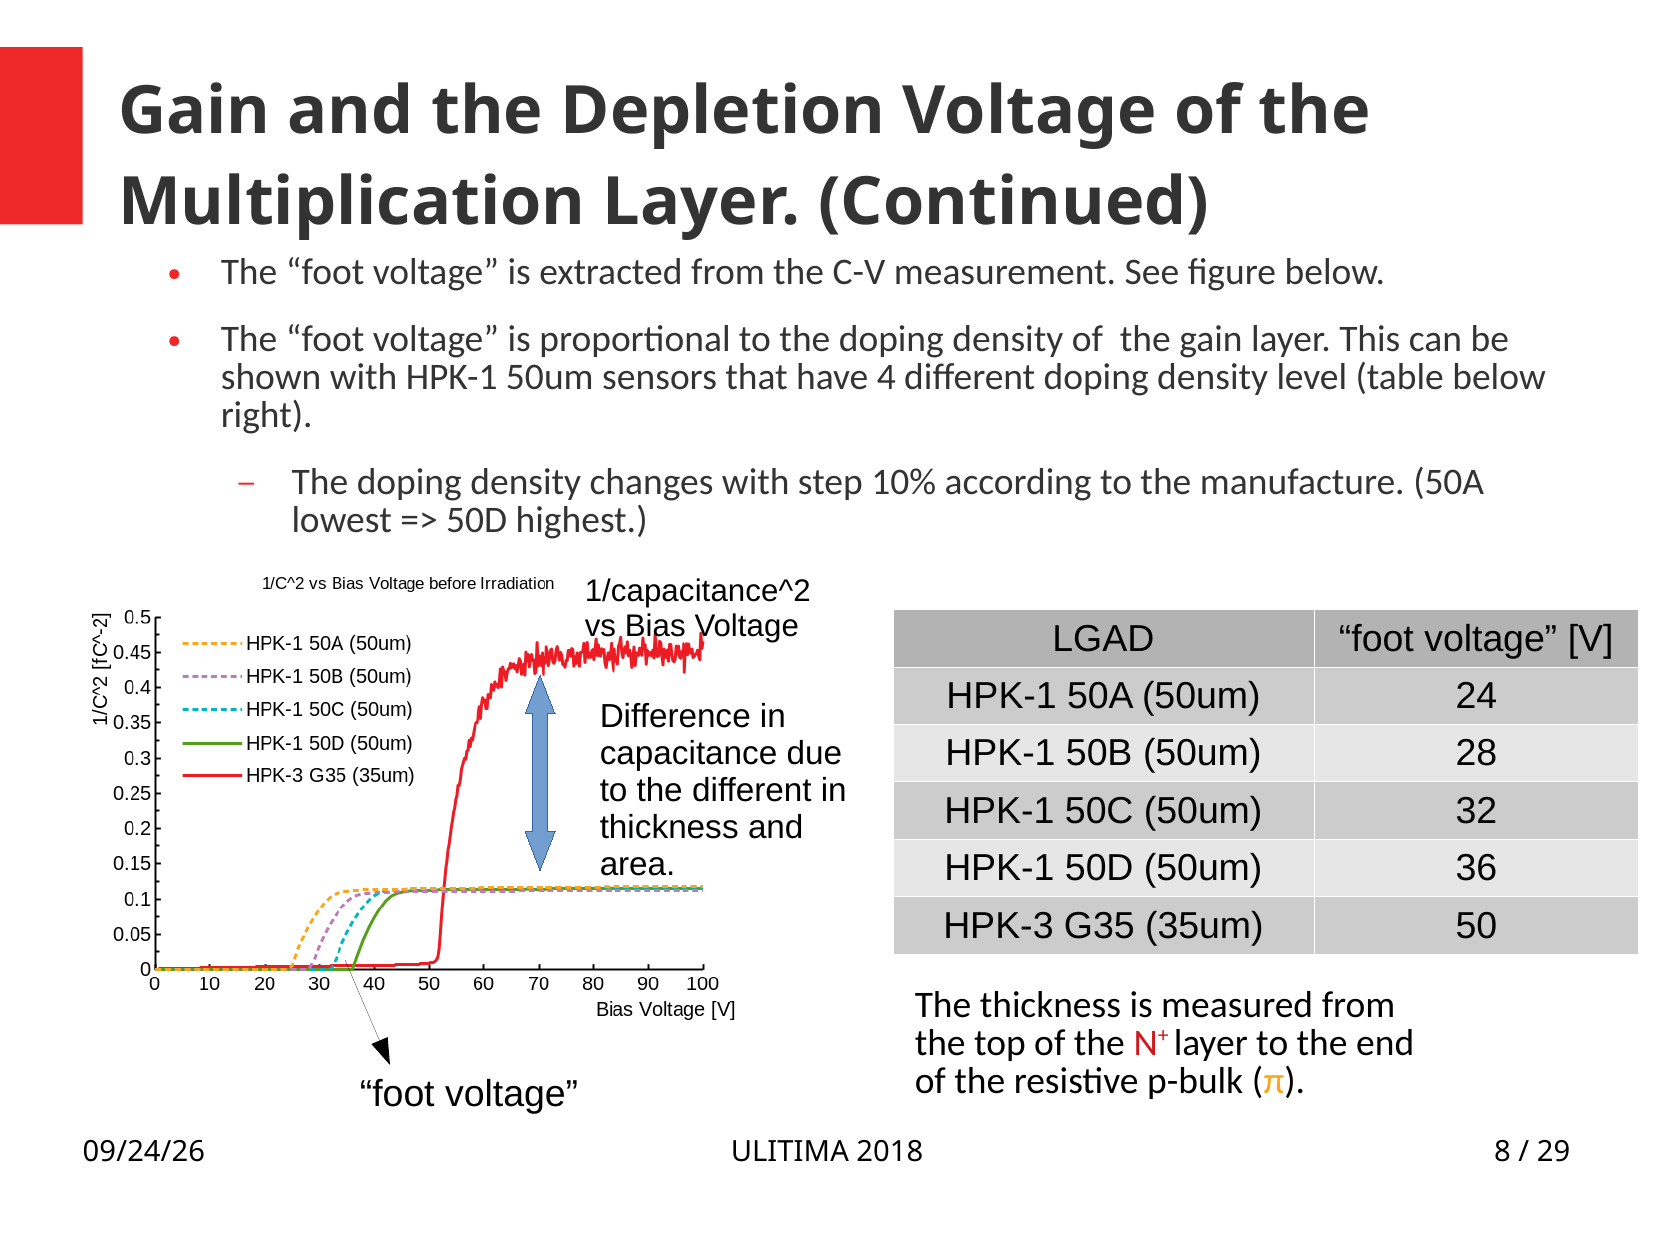

# Gain and the Depletion Voltage of the Multiplication Layer. (Continued)
The “foot voltage” is extracted from the C-V measurement. See figure below.
The “foot voltage” is proportional to the doping density of the gain layer. This can be shown with HPK-1 50um sensors that have 4 different doping density level (table below right).
The doping density changes with step 10% according to the manufacture. (50A lowest => 50D highest.)
1/capacitance^2 vs Bias Voltage
| LGAD | “foot voltage” [V] |
| --- | --- |
| HPK-1 50A (50um) | 24 |
| HPK-1 50B (50um) | 28 |
| HPK-1 50C (50um) | 32 |
| HPK-1 50D (50um) | 36 |
| HPK-3 G35 (35um) | 50 |
Difference in capacitance due to the different in thickness and area.
The thickness is measured from the top of the N+ layer to the end of the resistive p-bulk (π).
“foot voltage”
ULITIMA 2018
8